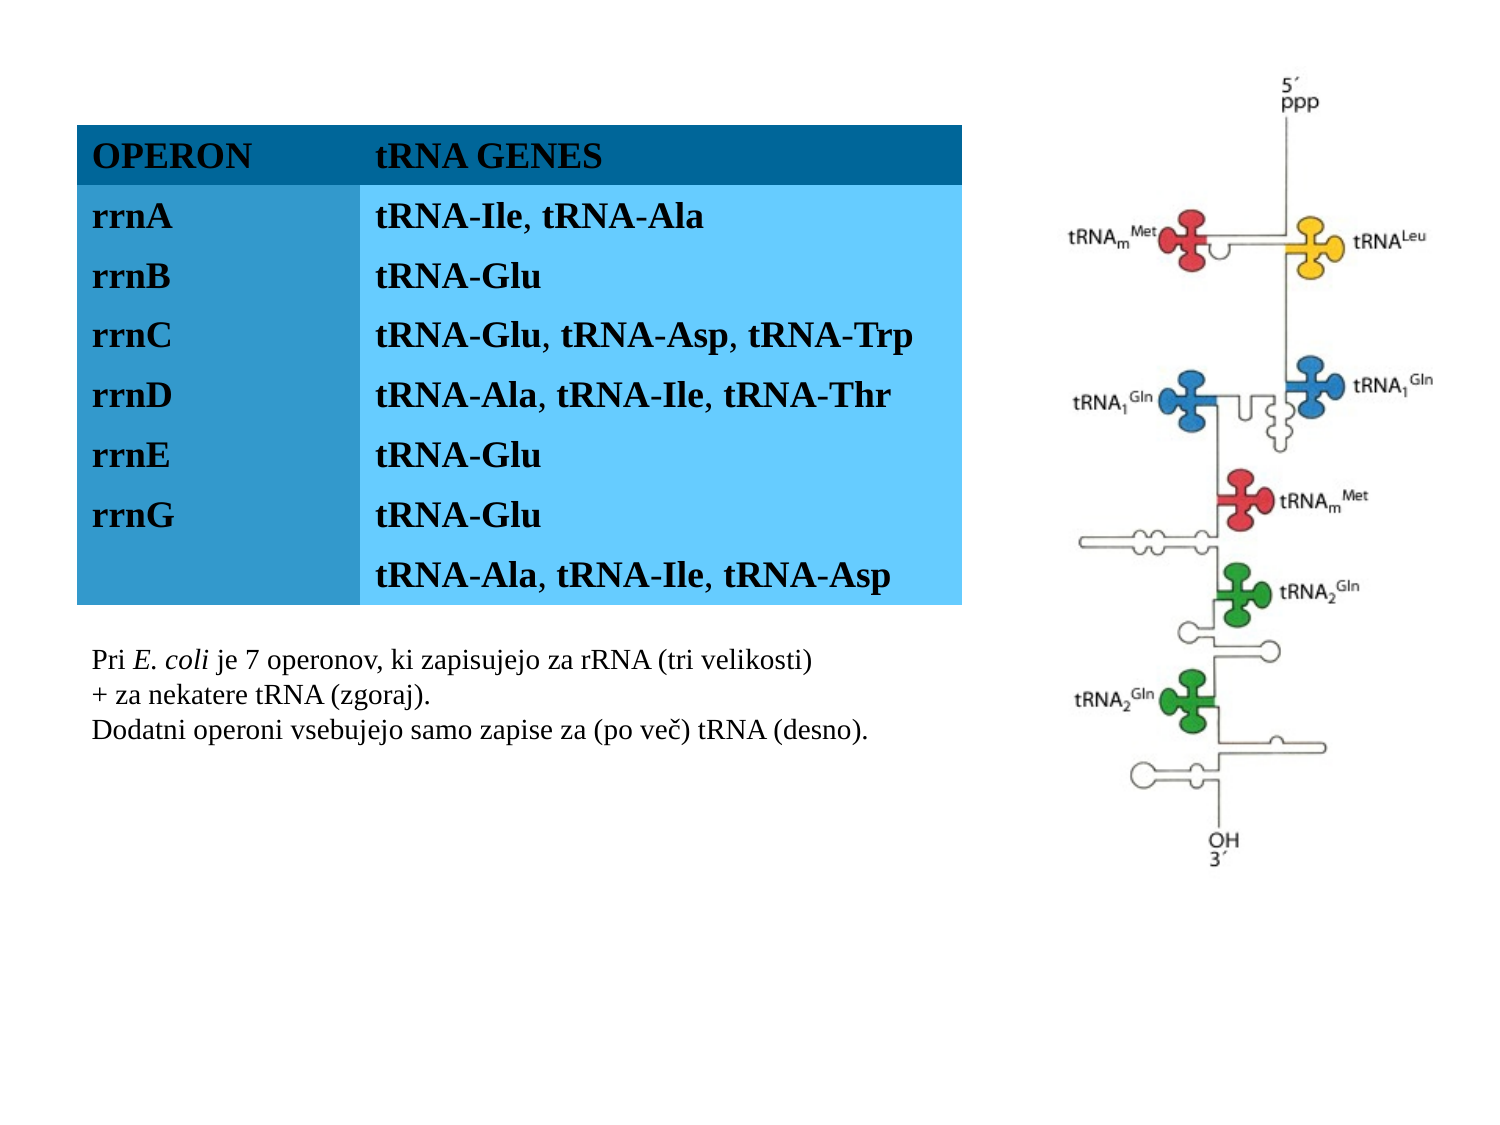

| OPERON | tRNA GENES |
| --- | --- |
| rrnA | tRNA-Ile, tRNA-Ala |
| rrnB | tRNA-Glu |
| rrnC | tRNA-Glu, tRNA-Asp, tRNA-Trp |
| rrnD | tRNA-Ala, tRNA-Ile, tRNA-Thr |
| rrnE | tRNA-Glu |
| rrnG | tRNA-Glu |
| | tRNA-Ala, tRNA-Ile, tRNA-Asp |
Pri E. coli je 7 operonov, ki zapisujejo za rRNA (tri velikosti)
+ za nekatere tRNA (zgoraj).
Dodatni operoni vsebujejo samo zapise za (po več) tRNA (desno).